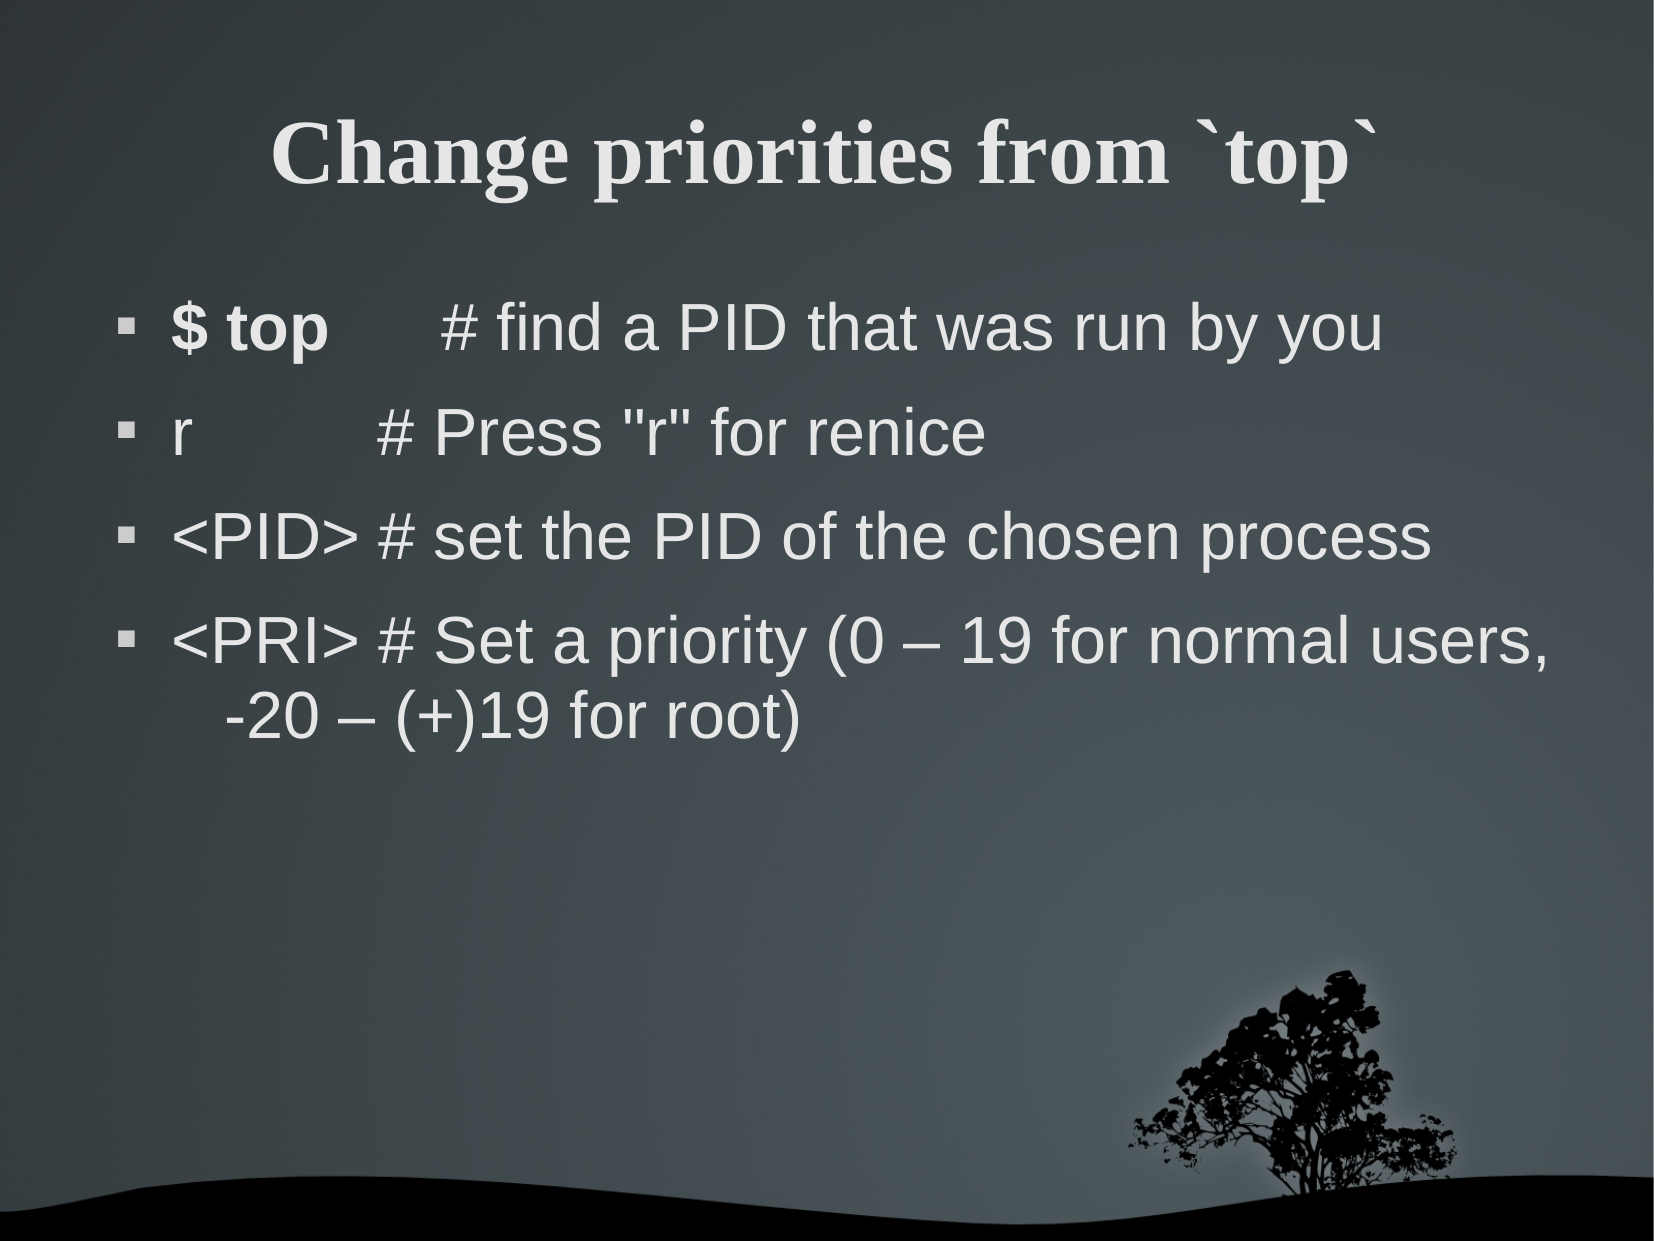

# Change priorities from `top`
$ top # find a PID that was run by you
r # Press "r" for renice
<PID> # set the PID of the chosen process
<PRI> # Set a priority (0 – 19 for normal users, -20 – (+)19 for root)